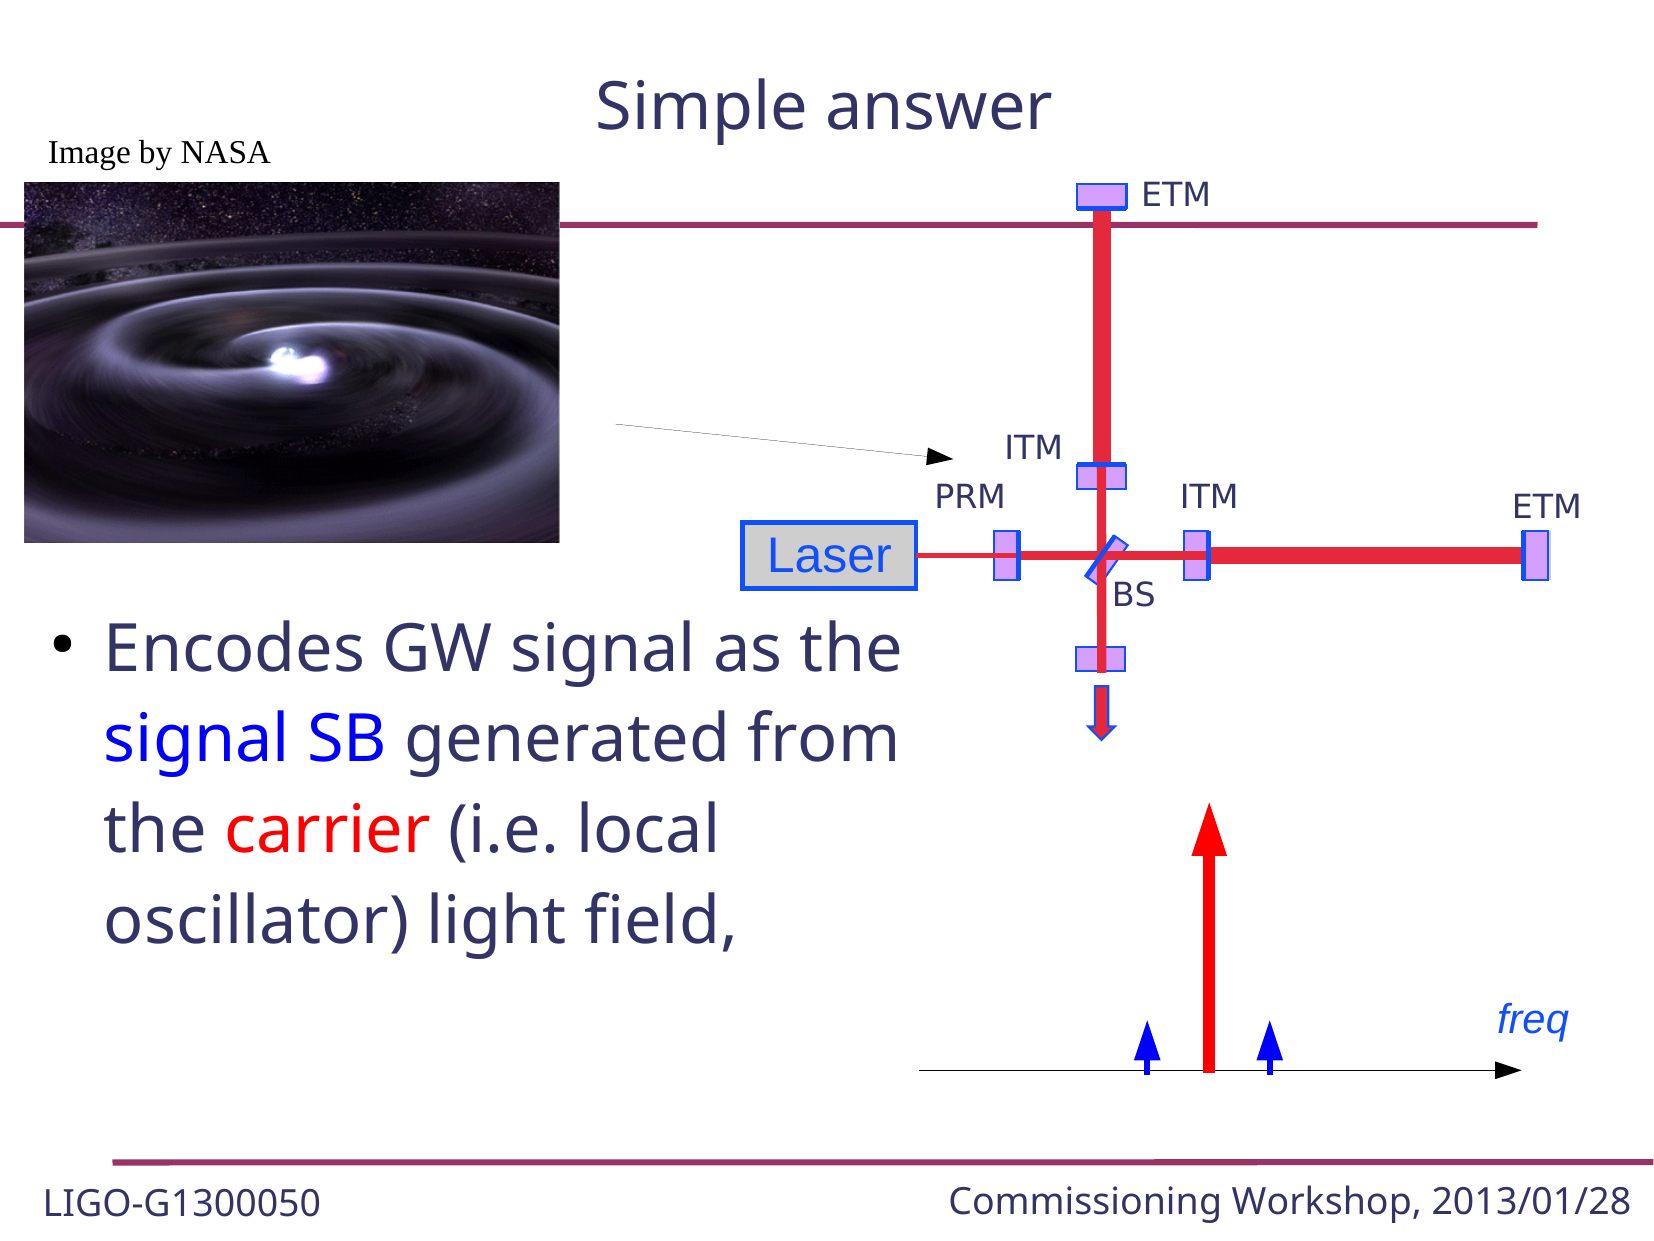

# Simple answer
Image by NASA
ETM
ITM
ITM
PRM
ETM
Laser
BS
freq
Encodes GW signal as the signal SB generated from the carrier (i.e. local oscillator) light field,